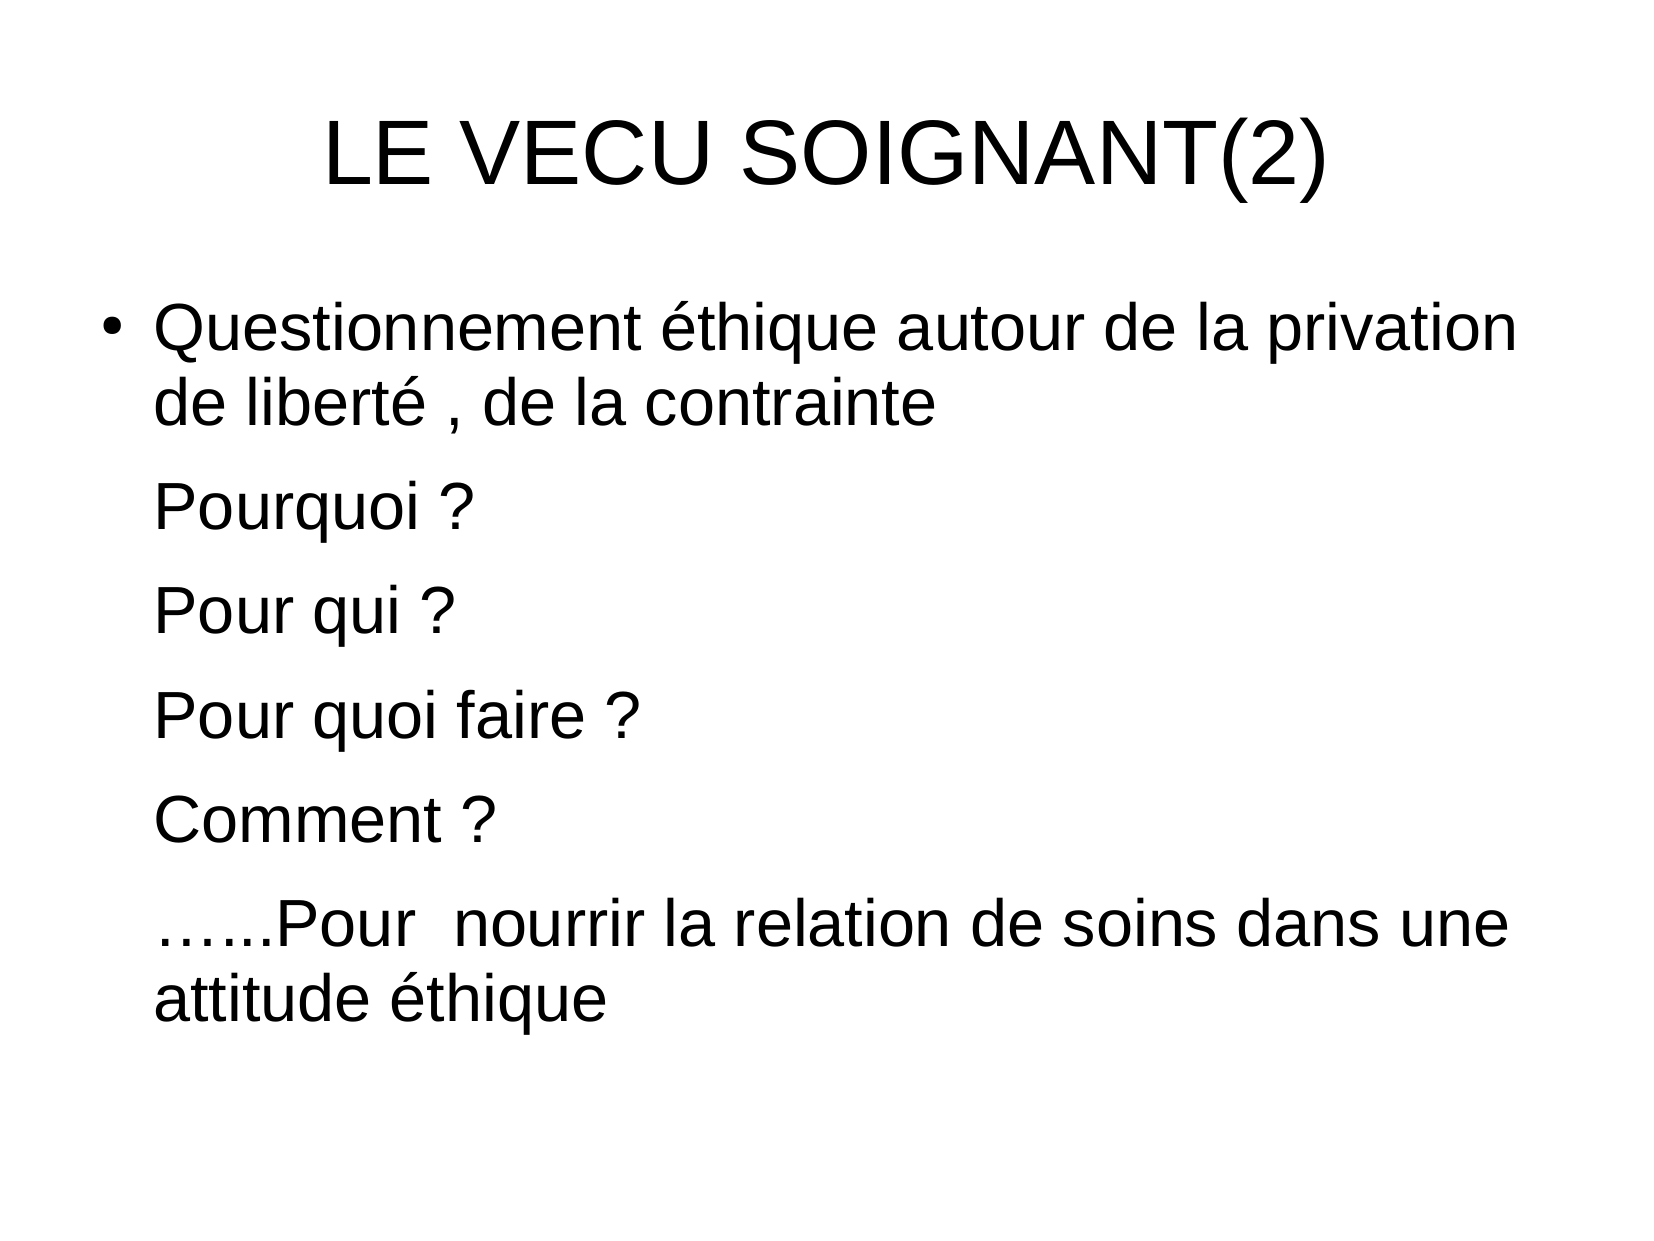

# LE VECU SOIGNANT(2)
Questionnement éthique autour de la privation de liberté , de la contrainte
Pourquoi ?
Pour qui ?
Pour quoi faire ?
Comment ?
…...Pour nourrir la relation de soins dans une attitude éthique